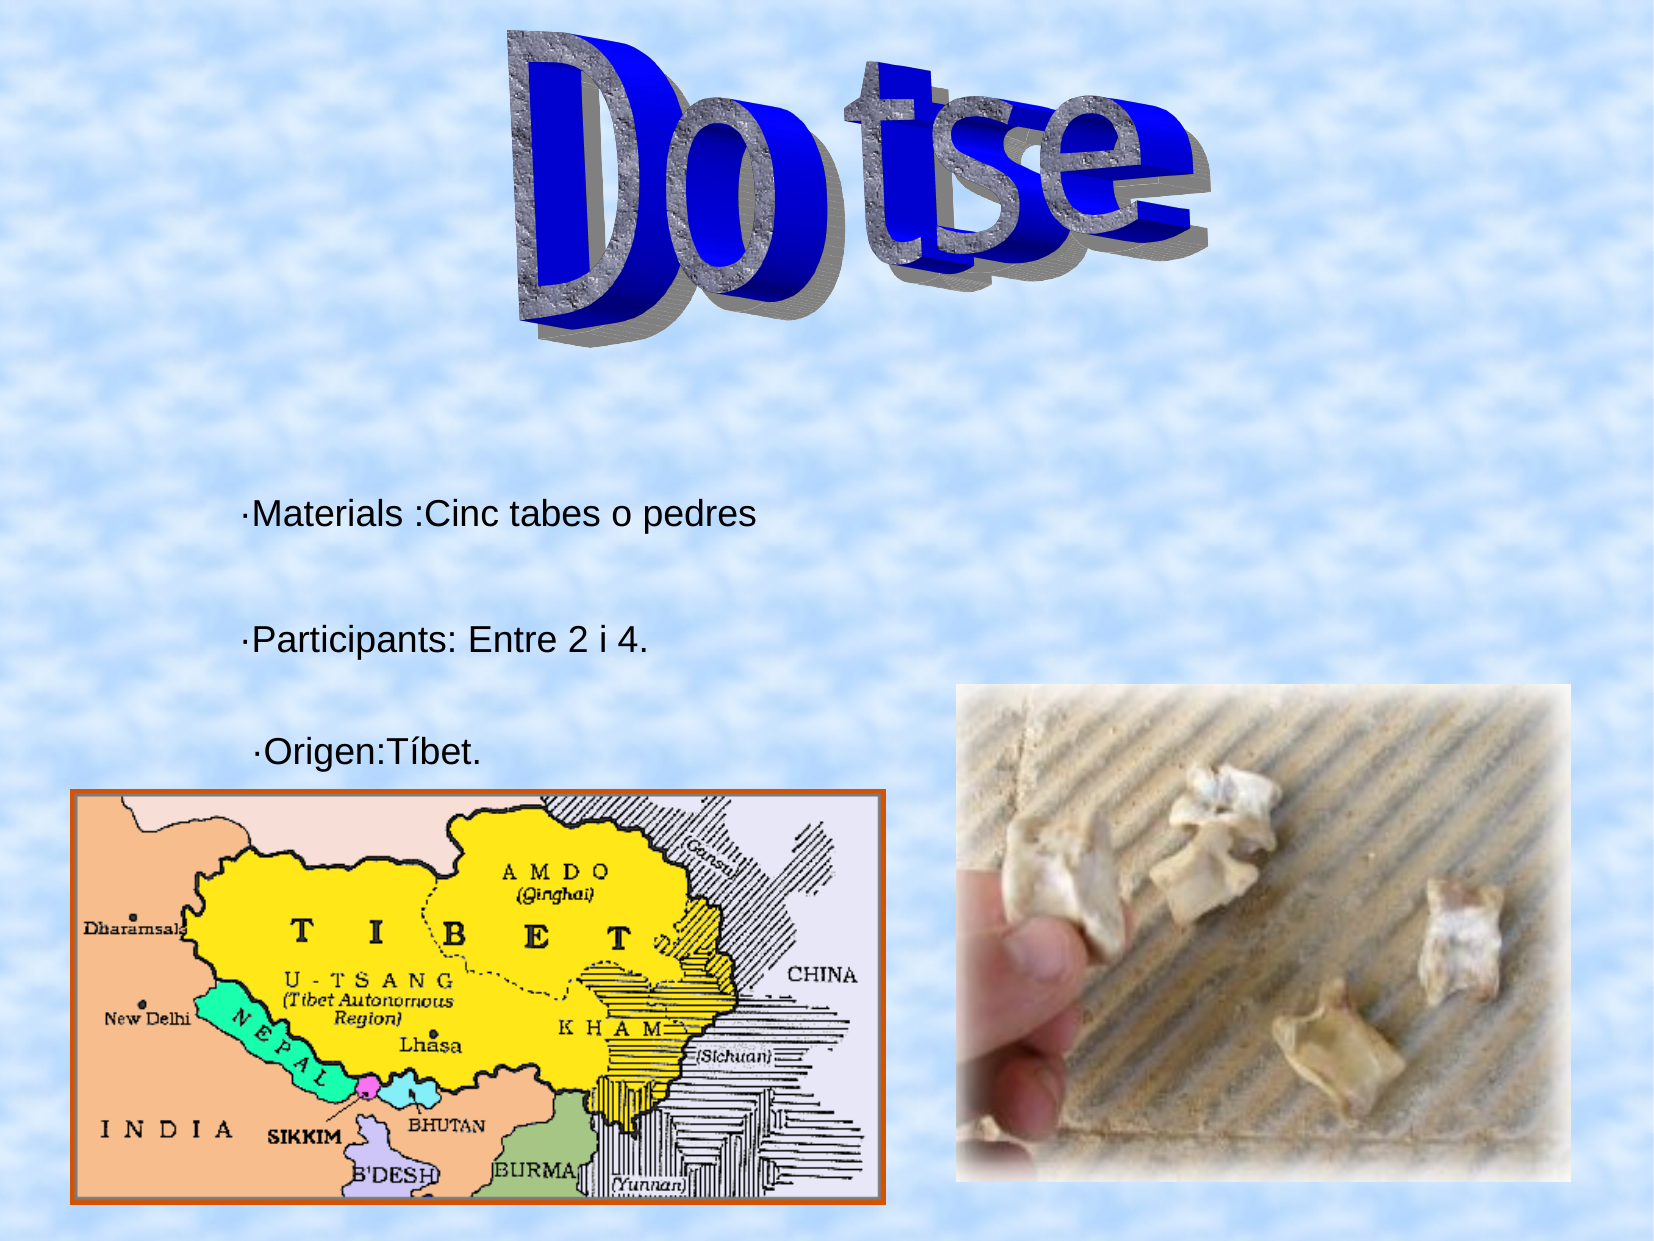

Do tse
·Materials :Cinc tabes o pedres
·Participants: Entre 2 i 4.
·Origen:Tíbet.